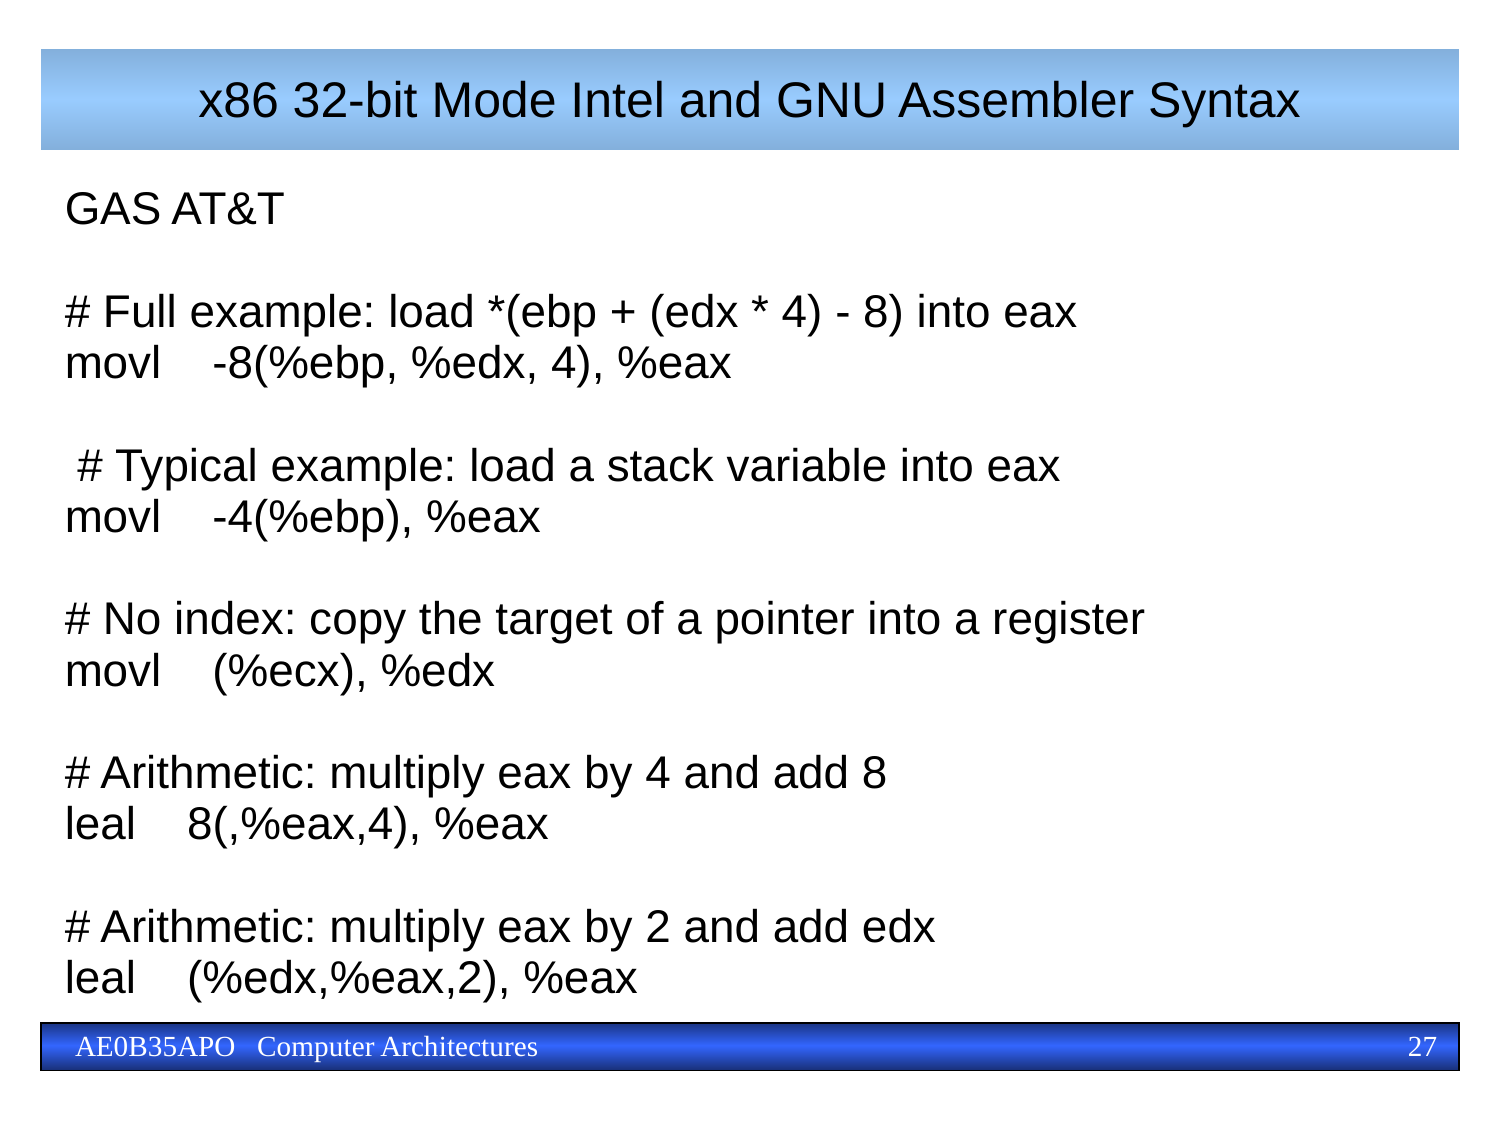

# x86 32-bit Mode Intel and GNU Assembler Syntax
GAS AT&T
# Full example: load *(ebp + (edx * 4) - 8) into eax
movl -8(%ebp, %edx, 4), %eax
 # Typical example: load a stack variable into eax
movl -4(%ebp), %eax
# No index: copy the target of a pointer into a register
movl (%ecx), %edx
# Arithmetic: multiply eax by 4 and add 8
leal 8(,%eax,4), %eax
# Arithmetic: multiply eax by 2 and add edx
leal (%edx,%eax,2), %eax
AE0B35APO Computer Architectures
27